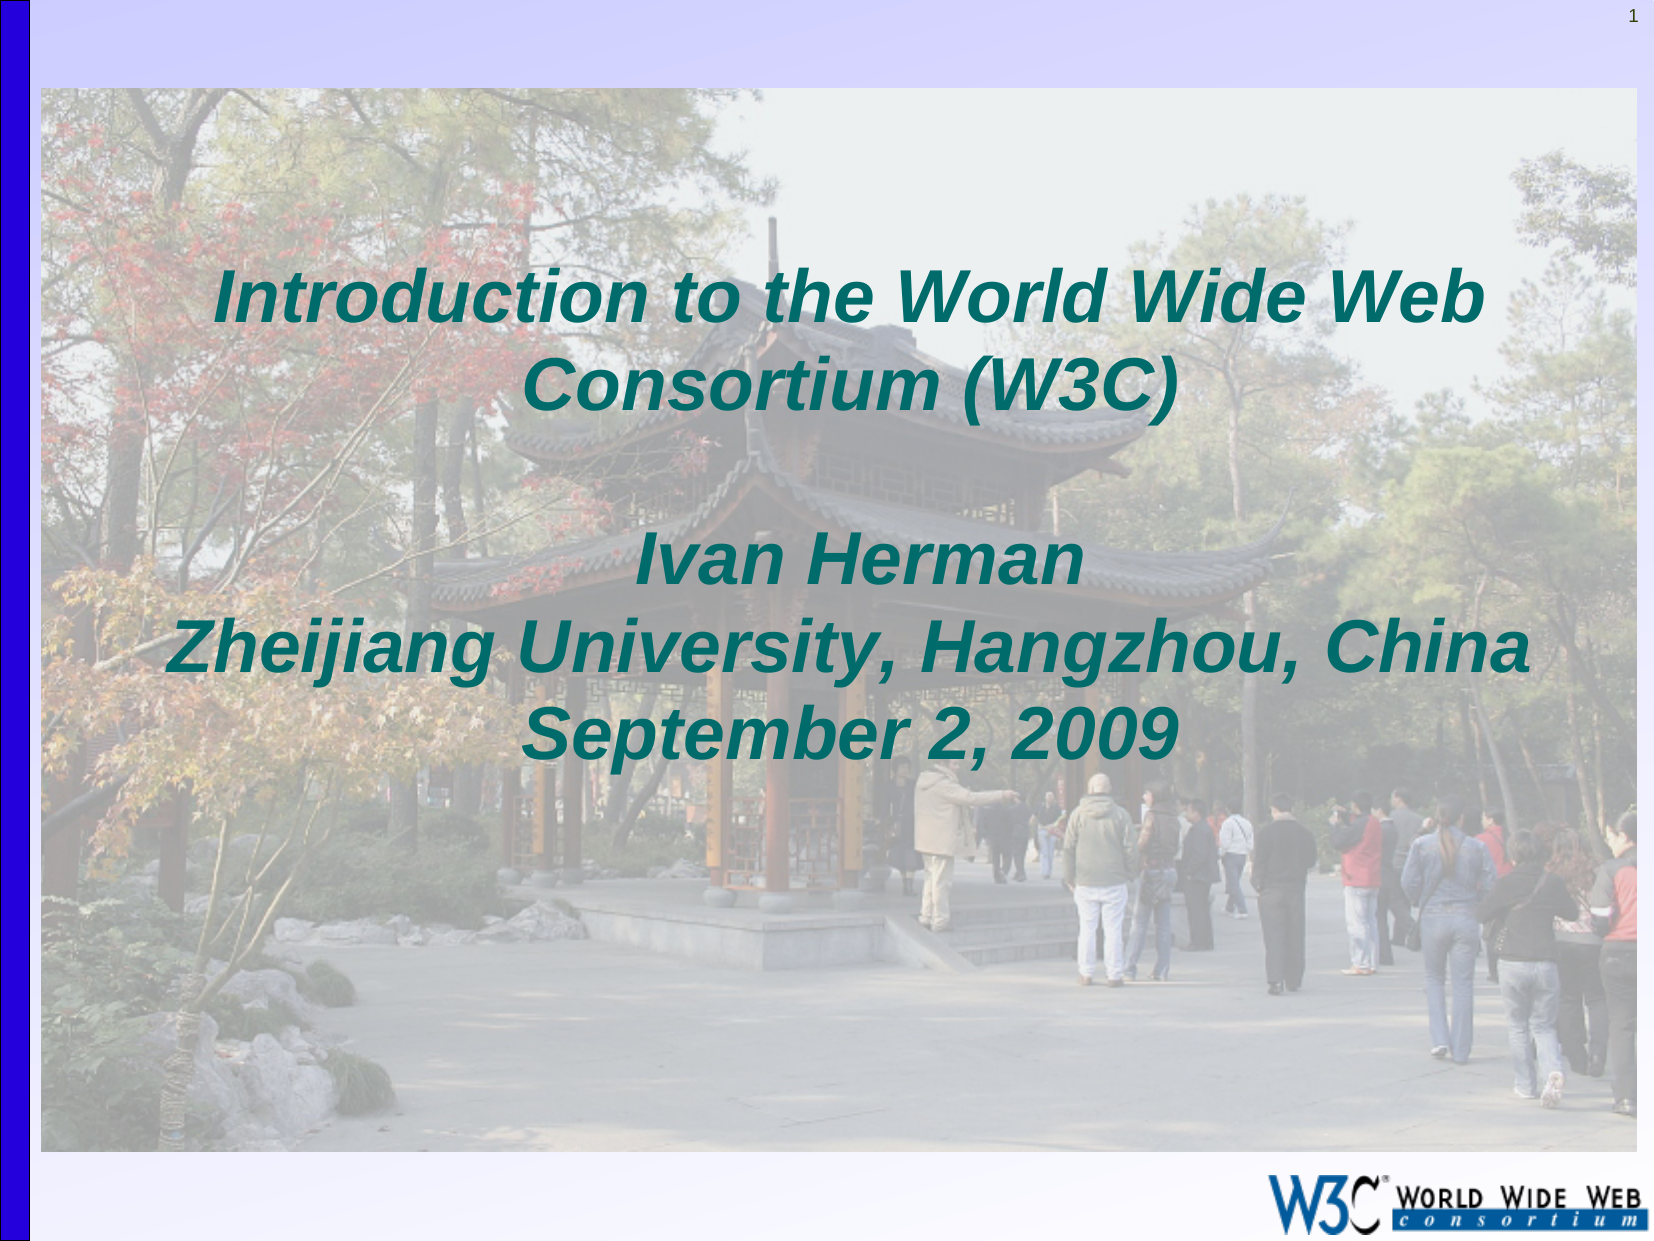

# Introduction to the World Wide Web Consortium (W3C) Ivan Herman Zheijiang University, Hangzhou, China September 2, 2009